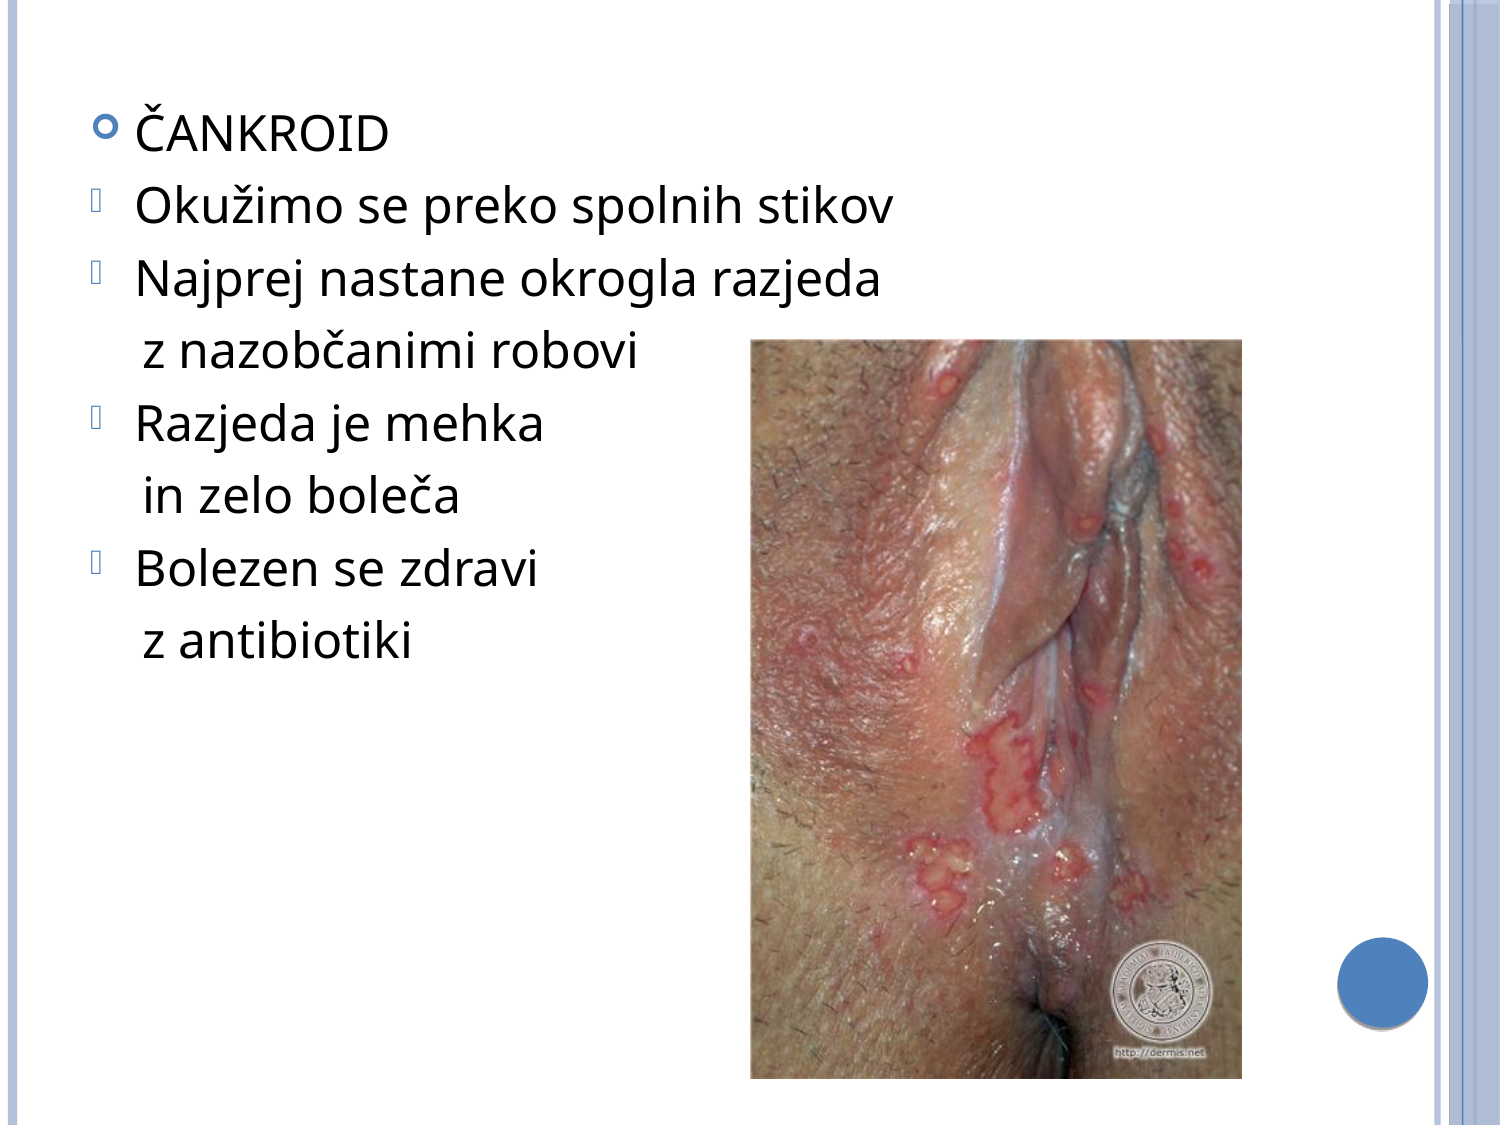

# ČANKROID
Okužimo se preko spolnih stikov
Najprej nastane okrogla razjeda
 z nazobčanimi robovi
Razjeda je mehka
 in zelo boleča
Bolezen se zdravi
 z antibiotiki